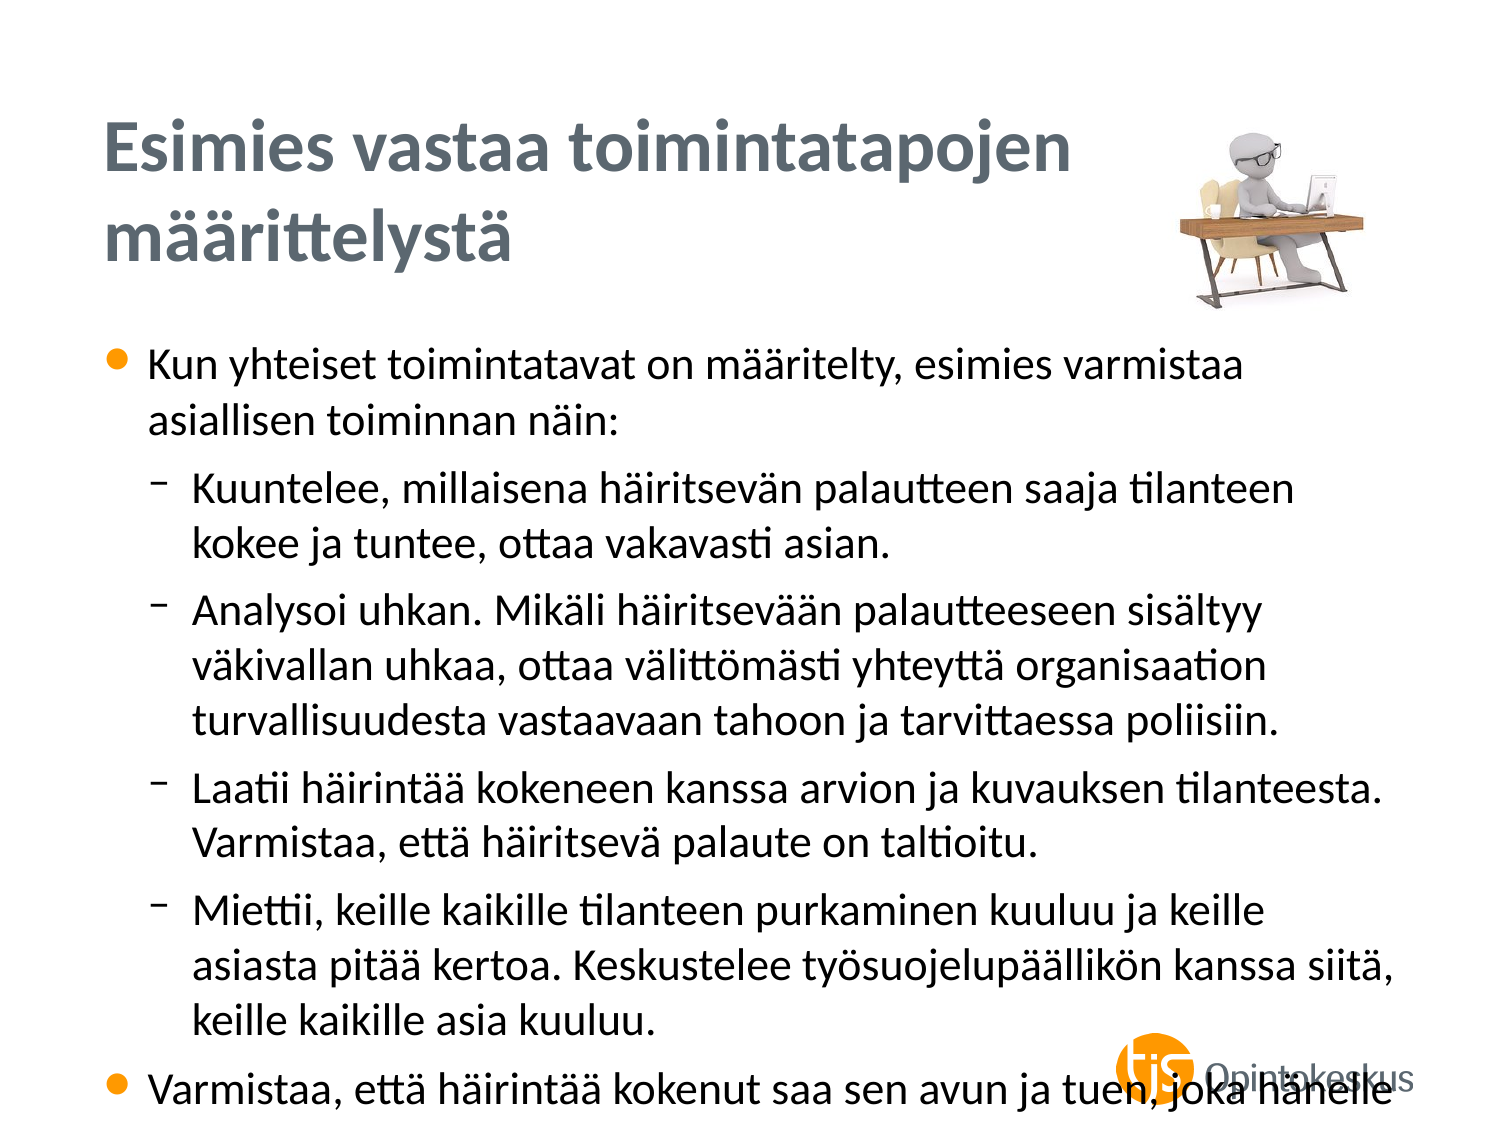

Esimies vastaa toimintatapojen
määrittelystä
# Kun yhteiset toimintatavat on määritelty, esimies varmistaa asiallisen toiminnan näin:
Kuuntelee, millaisena häiritsevän palautteen saaja tilanteen kokee ja tuntee, ottaa vakavasti asian.
Analysoi uhkan. Mikäli häiritsevään palautteeseen sisältyy väkivallan uhkaa, ottaa välittömästi yhteyttä organisaation turvallisuudesta vastaavaan tahoon ja tarvittaessa poliisiin.
Laatii häirintää kokeneen kanssa arvion ja kuvauksen tilanteesta. Varmistaa, että häiritsevä palaute on taltioitu.
Miettii, keille kaikille tilanteen purkaminen kuuluu ja keille asiasta pitää kertoa. Keskustelee työsuojelupäällikön kanssa siitä, keille kaikille asia kuuluu.
Varmistaa, että häirintää kokenut saa sen avun ja tuen, joka hänelle kuuluu.